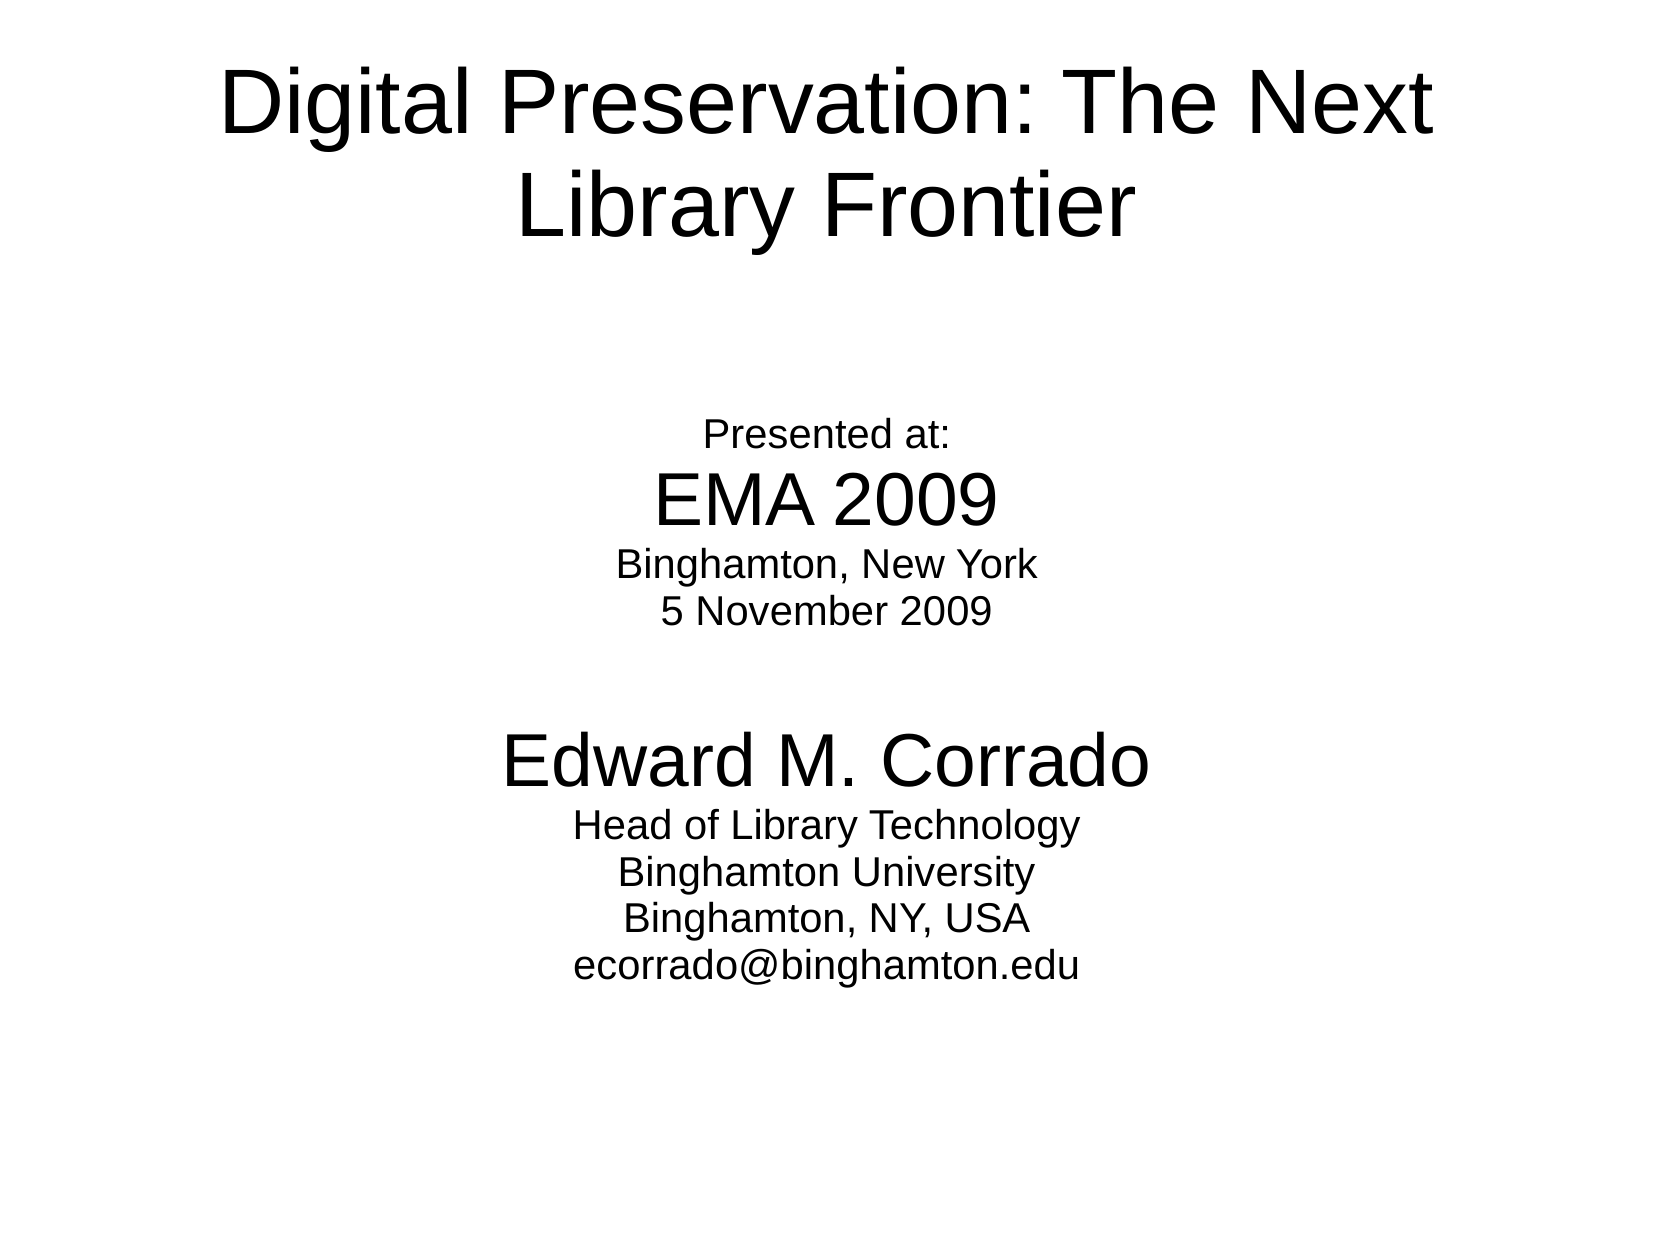

# Digital Preservation: The Next Library Frontier
Presented at:
EMA 2009
Binghamton, New York
5 November 2009
Edward M. Corrado
Head of Library Technology
Binghamton University
Binghamton, NY, USA
ecorrado@binghamton.edu